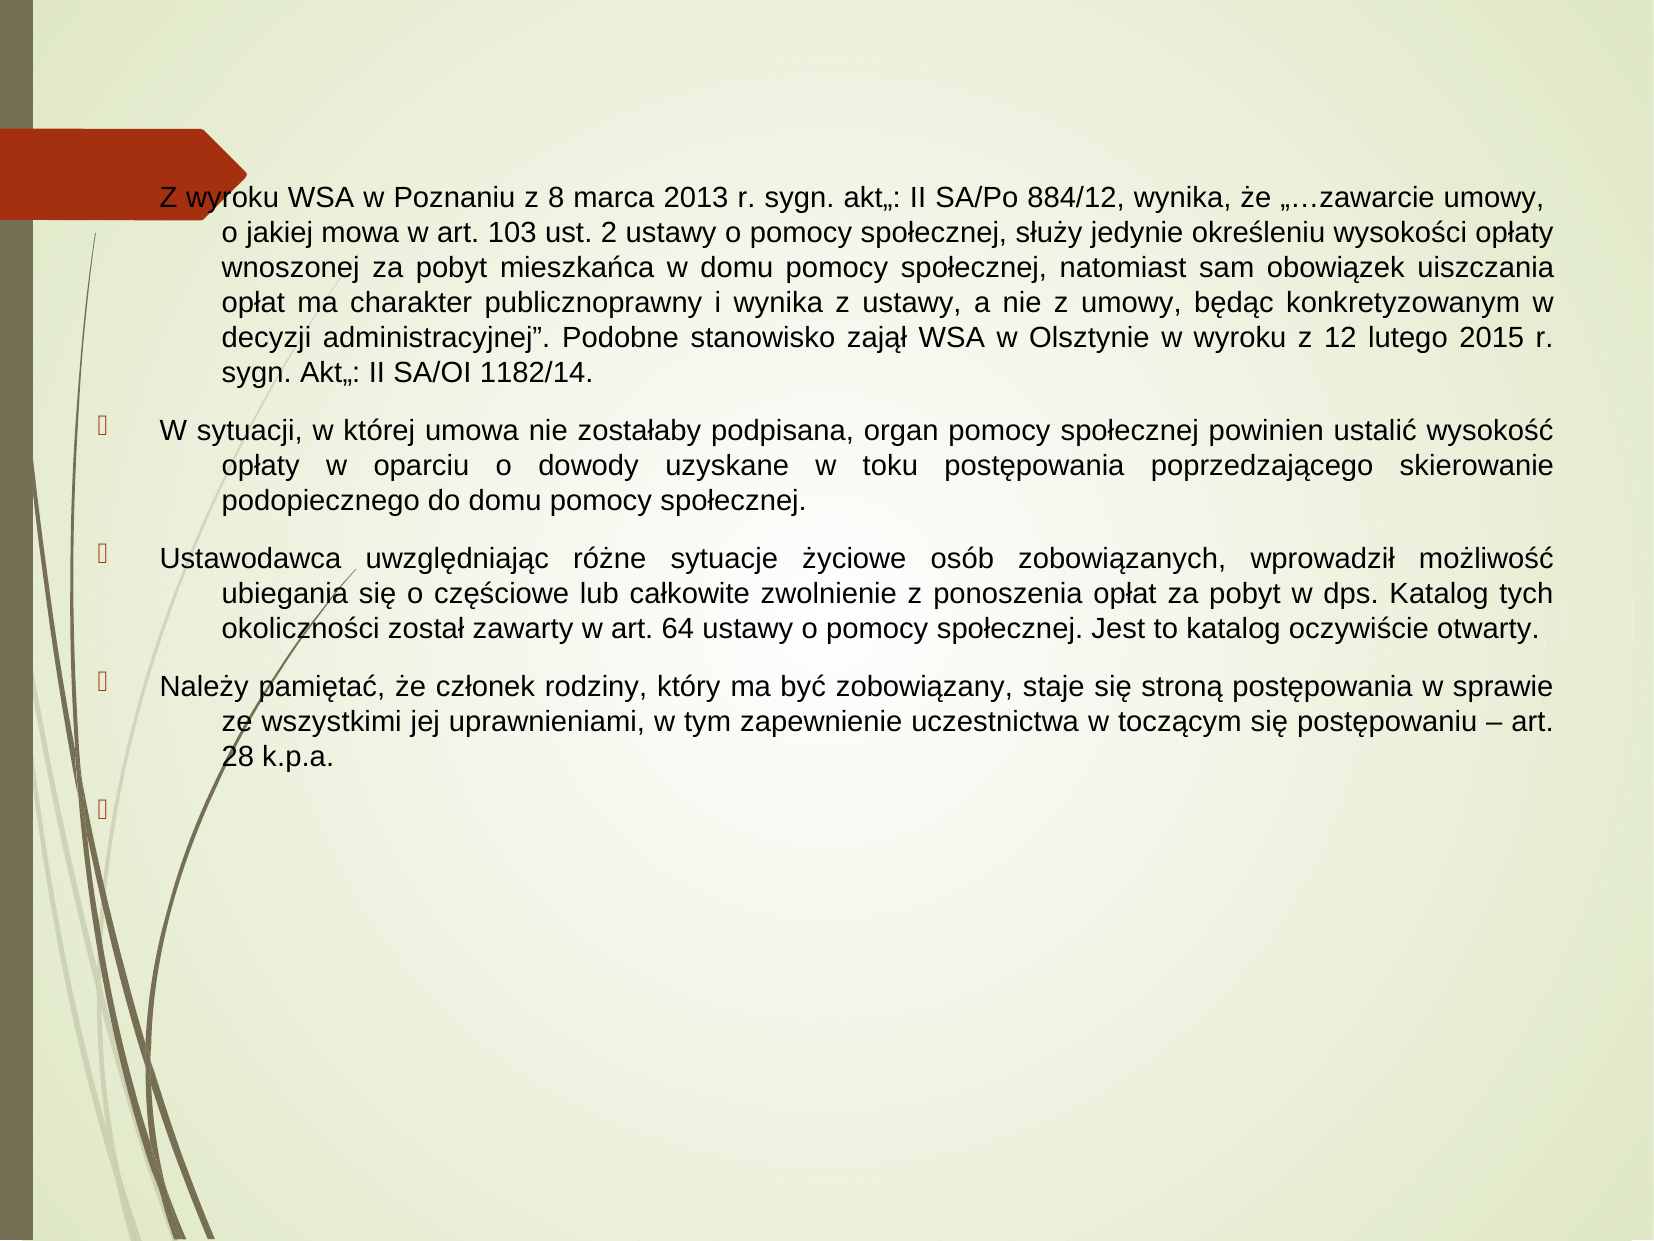

#
Z wyroku WSA w Poznaniu z 8 marca 2013 r. sygn. akt„: II SA/Po 884/12, wynika, że „…zawarcie umowy,
o jakiej mowa w art. 103 ust. 2 ustawy o pomocy społecznej, służy jedynie określeniu wysokości opłaty wnoszonej za pobyt mieszkańca w domu pomocy społecznej, natomiast sam obowiązek uiszczania opłat ma charakter publicznoprawny i wynika z ustawy, a nie z umowy, będąc konkretyzowanym w decyzji administracyjnej”. Podobne stanowisko zajął WSA w Olsztynie w wyroku z 12 lutego 2015 r. sygn. Akt„: II SA/OI 1182/14.
W sytuacji, w której umowa nie zostałaby podpisana, organ pomocy społecznej powinien ustalić wysokość opłaty w oparciu o dowody uzyskane w toku postępowania poprzedzającego skierowanie podopiecznego do domu pomocy społecznej.
Ustawodawca uwzględniając różne sytuacje życiowe osób zobowiązanych, wprowadził możliwość ubiegania się o częściowe lub całkowite zwolnienie z ponoszenia opłat za pobyt w dps. Katalog tych okoliczności został zawarty w art. 64 ustawy o pomocy społecznej. Jest to katalog oczywiście otwarty.
Należy pamiętać, że członek rodziny, który ma być zobowiązany, staje się stroną postępowania w sprawie ze wszystkimi jej uprawnieniami, w tym zapewnienie uczestnictwa w toczącym się postępowaniu – art. 28 k.p.a.